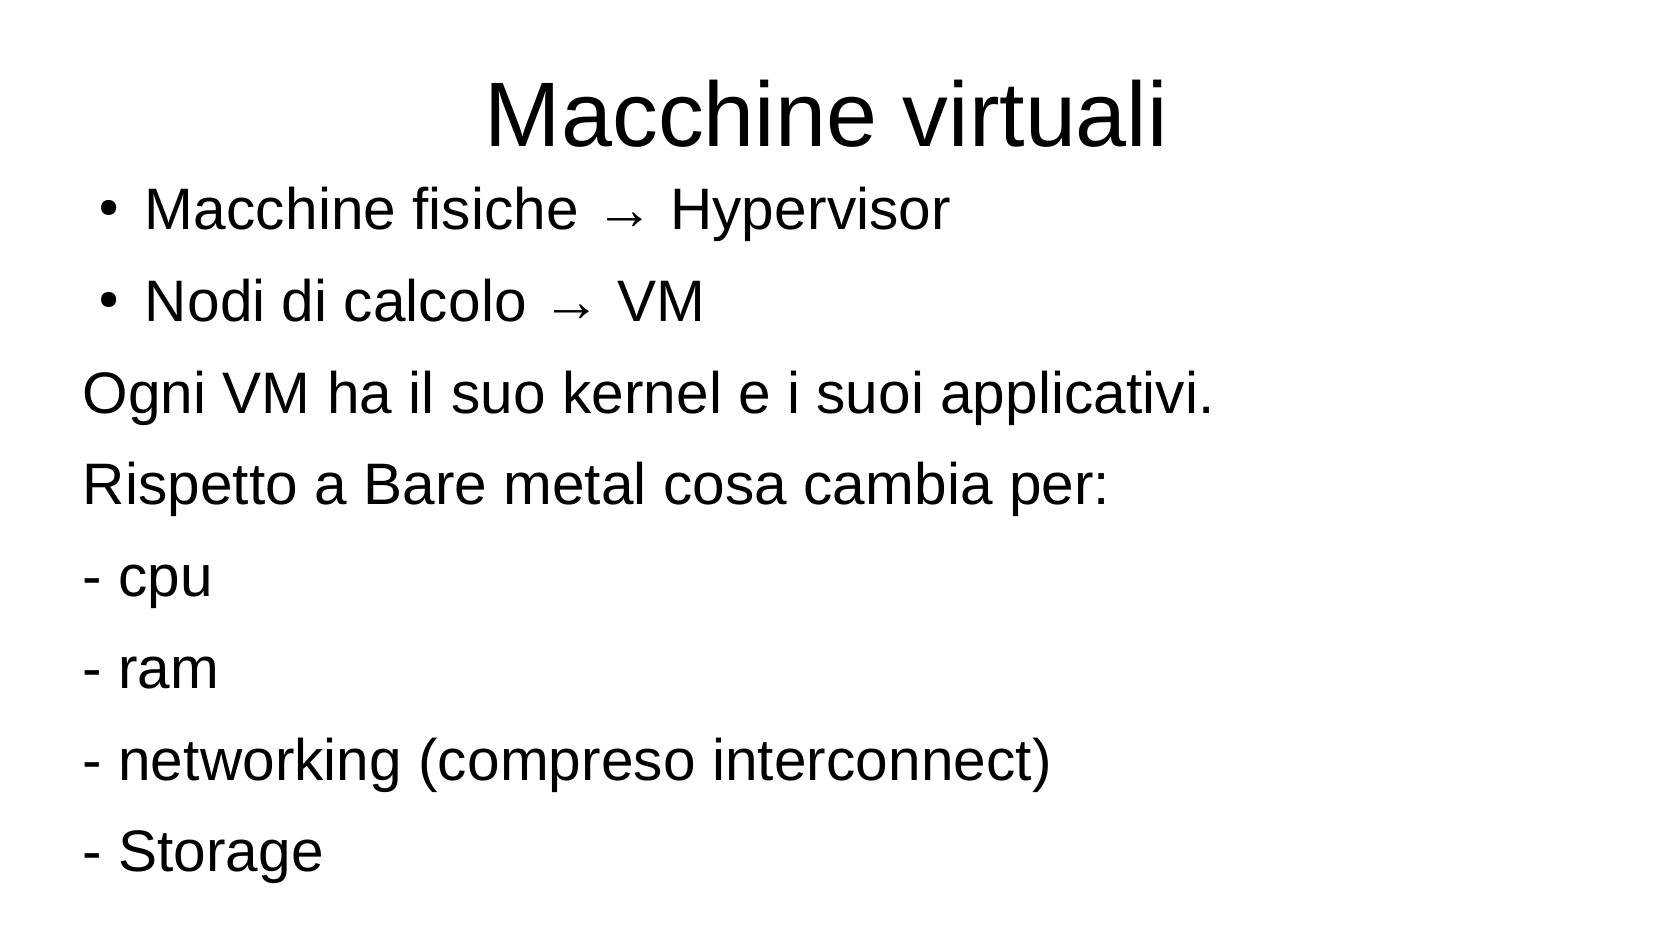

# Macchine virtuali
Macchine fisiche → Hypervisor
Nodi di calcolo → VM
Ogni VM ha il suo kernel e i suoi applicativi.
Rispetto a Bare metal cosa cambia per:
- cpu
- ram
- networking (compreso interconnect)
- Storage